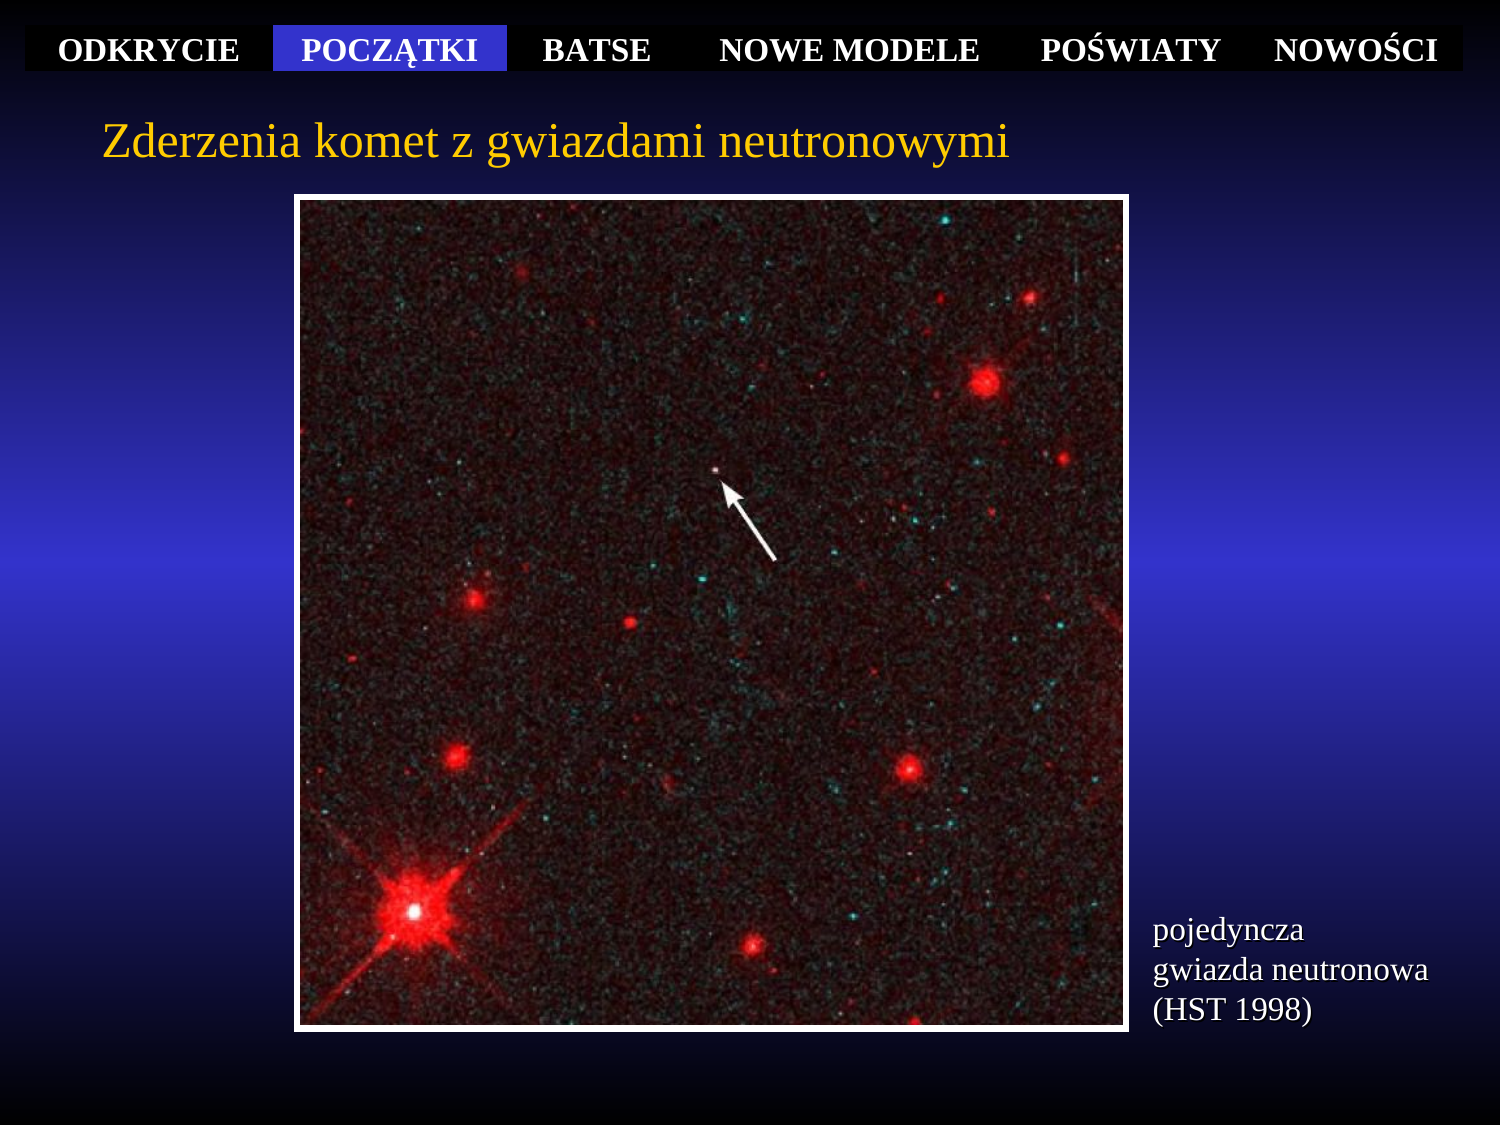

| ODKRYCIE | POCZĄTKI | BATSE | NOWE MODELE | POŚWIATY | NOWOŚCI |
| --- | --- | --- | --- | --- | --- |
Zderzenia komet z gwiazdami neutronowymi
pojedyncza
gwiazda neutronowa
(HST 1998)